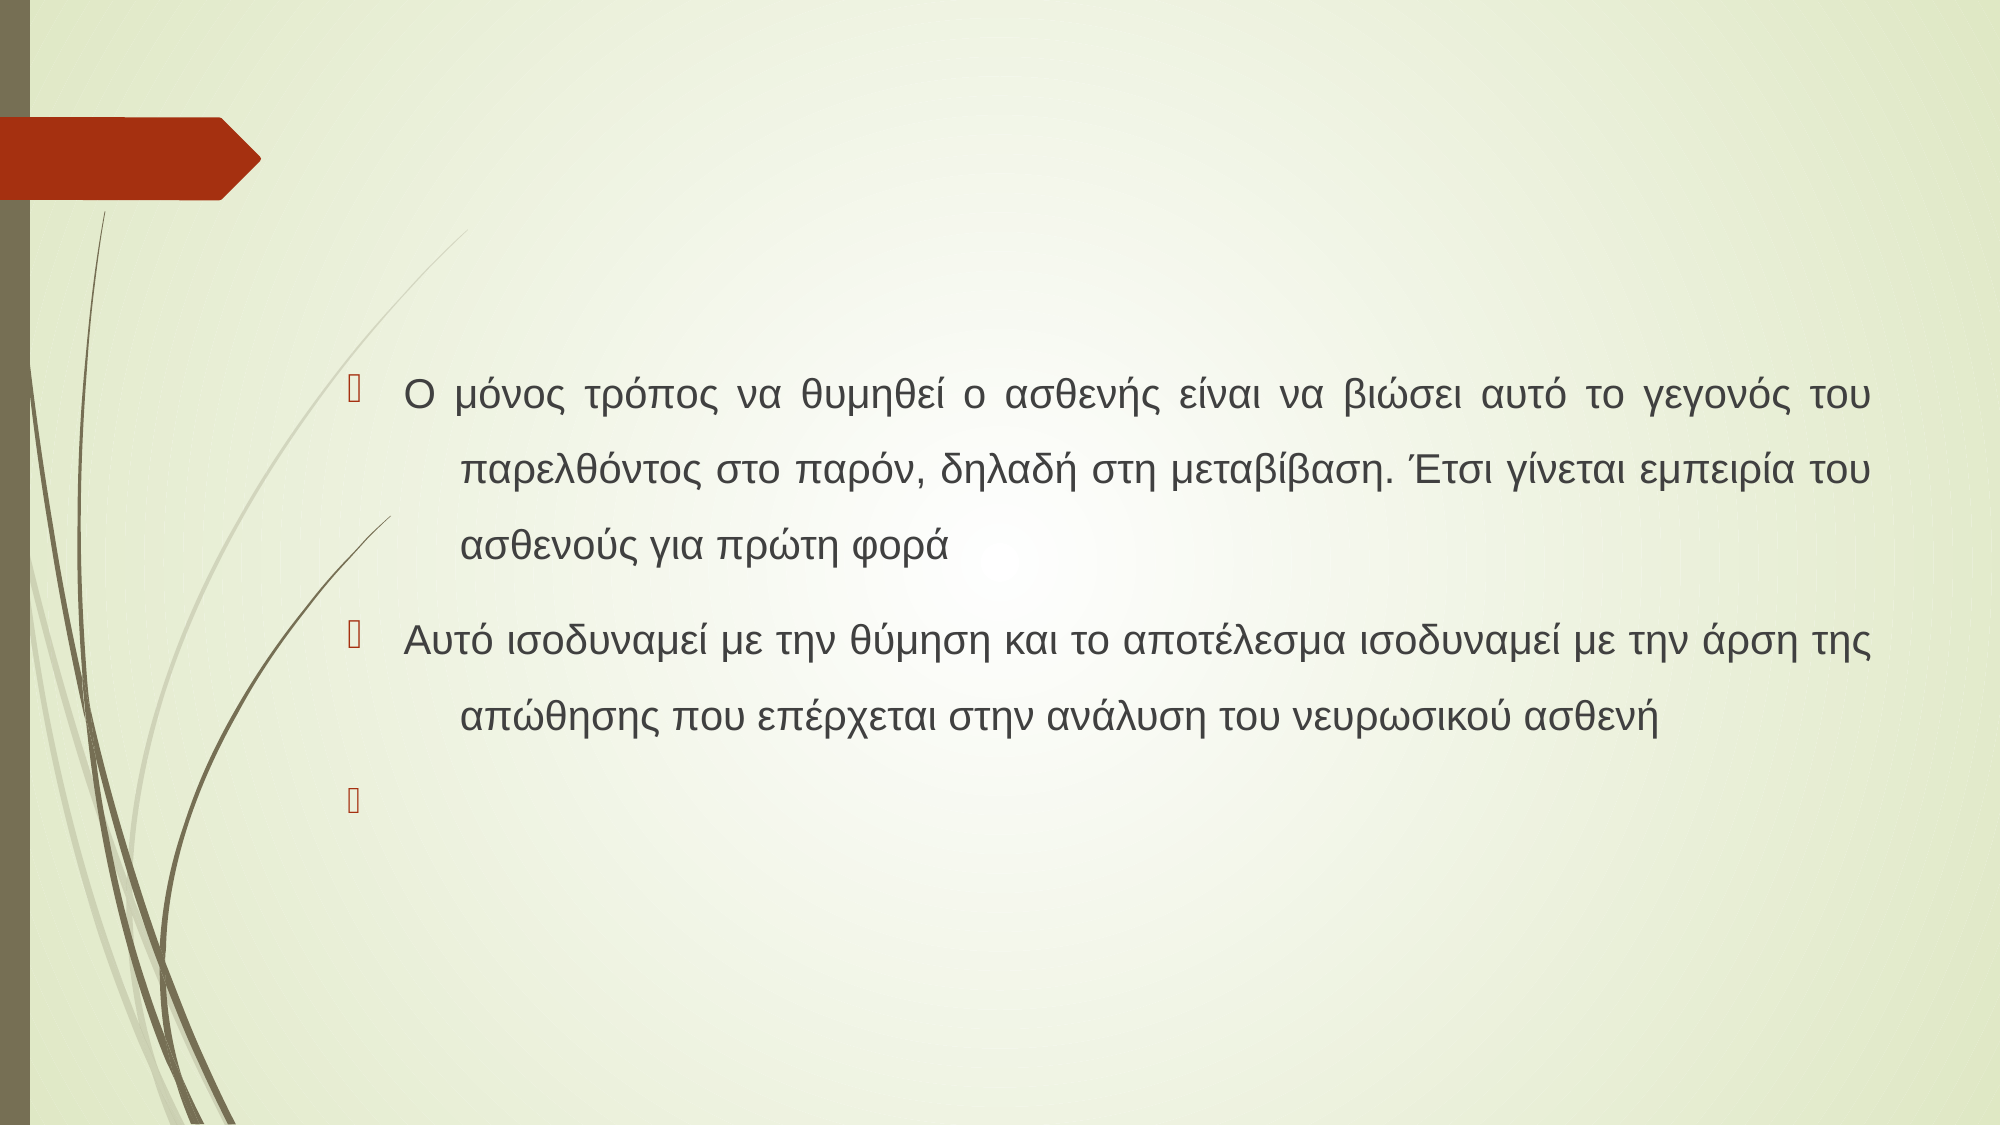

# Ο μόνος τρόπος να θυμηθεί ο ασθενής είναι να βιώσει αυτό το γεγονός του παρελθόντος στο παρόν, δηλαδή στη μεταβίβαση. Έτσι γίνεται εμπειρία του ασθενούς για πρώτη φορά
Αυτό ισοδυναμεί με την θύμηση και το αποτέλεσμα ισοδυναμεί με την άρση της απώθησης που επέρχεται στην ανάλυση του νευρωσικού ασθενή